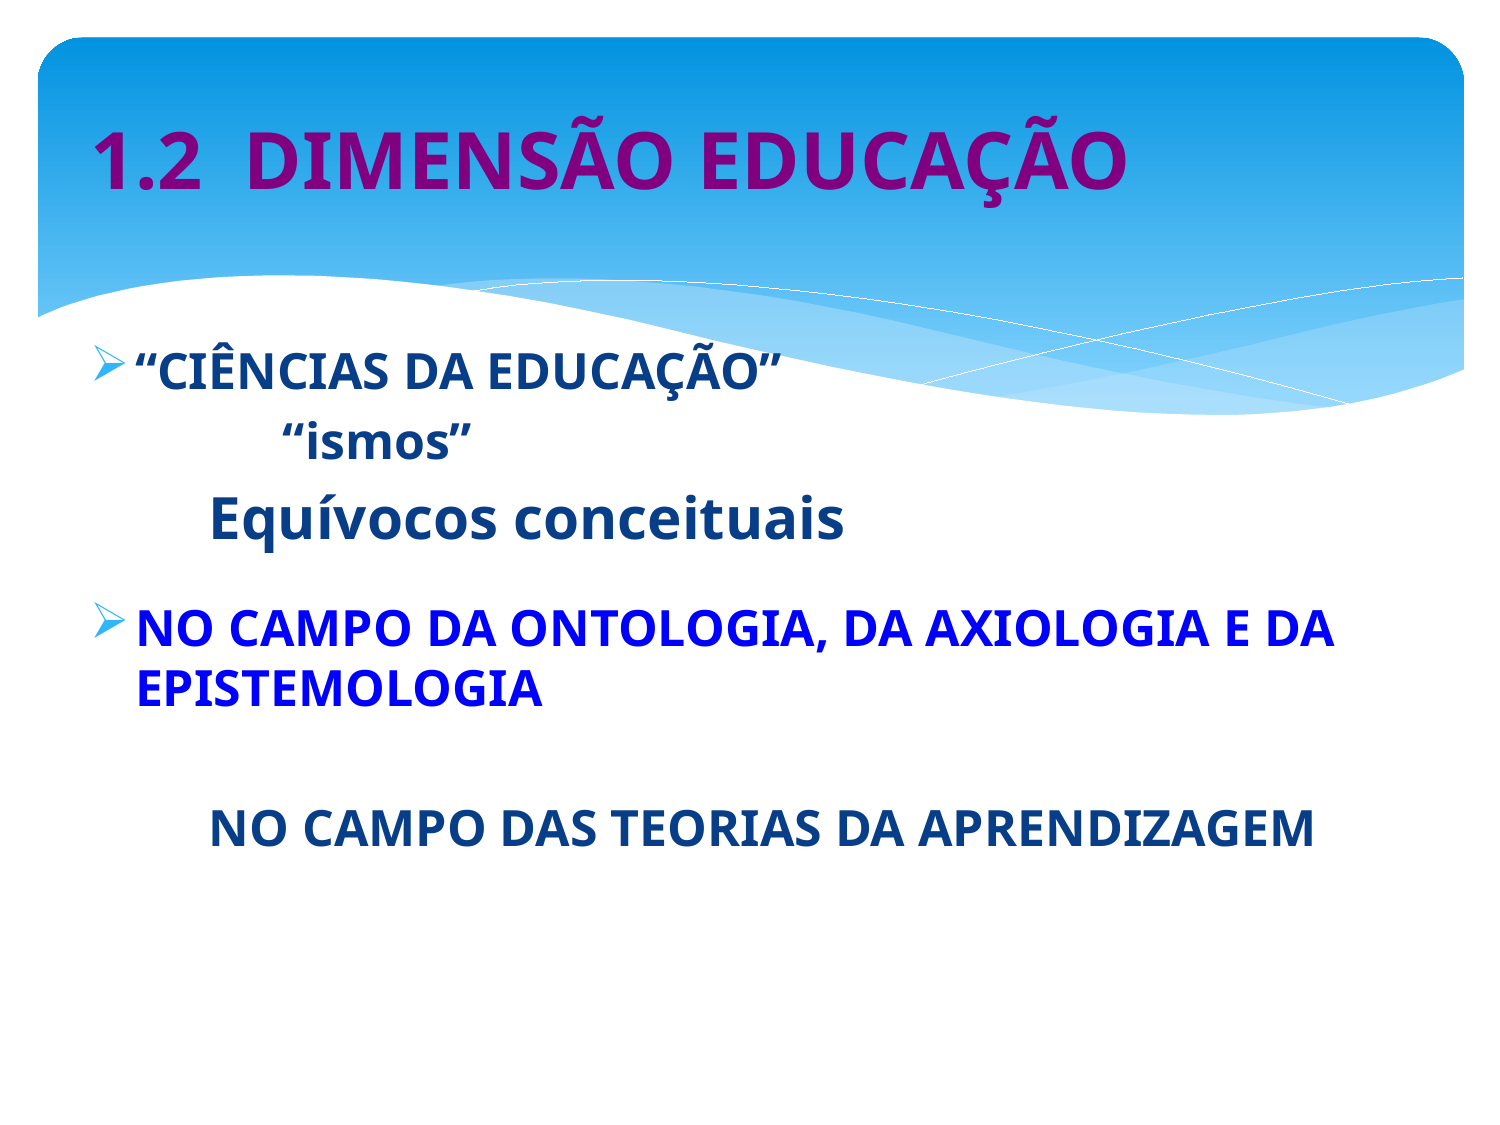

# 1.2 DIMENSÃO EDUCAÇÃO
“CIÊNCIAS DA EDUCAÇÃO”
			“ismos”
		Equívocos conceituais
NO CAMPO DA ONTOLOGIA, DA AXIOLOGIA E DA EPISTEMOLOGIA
		NO CAMPO DAS TEORIAS DA APRENDIZAGEM